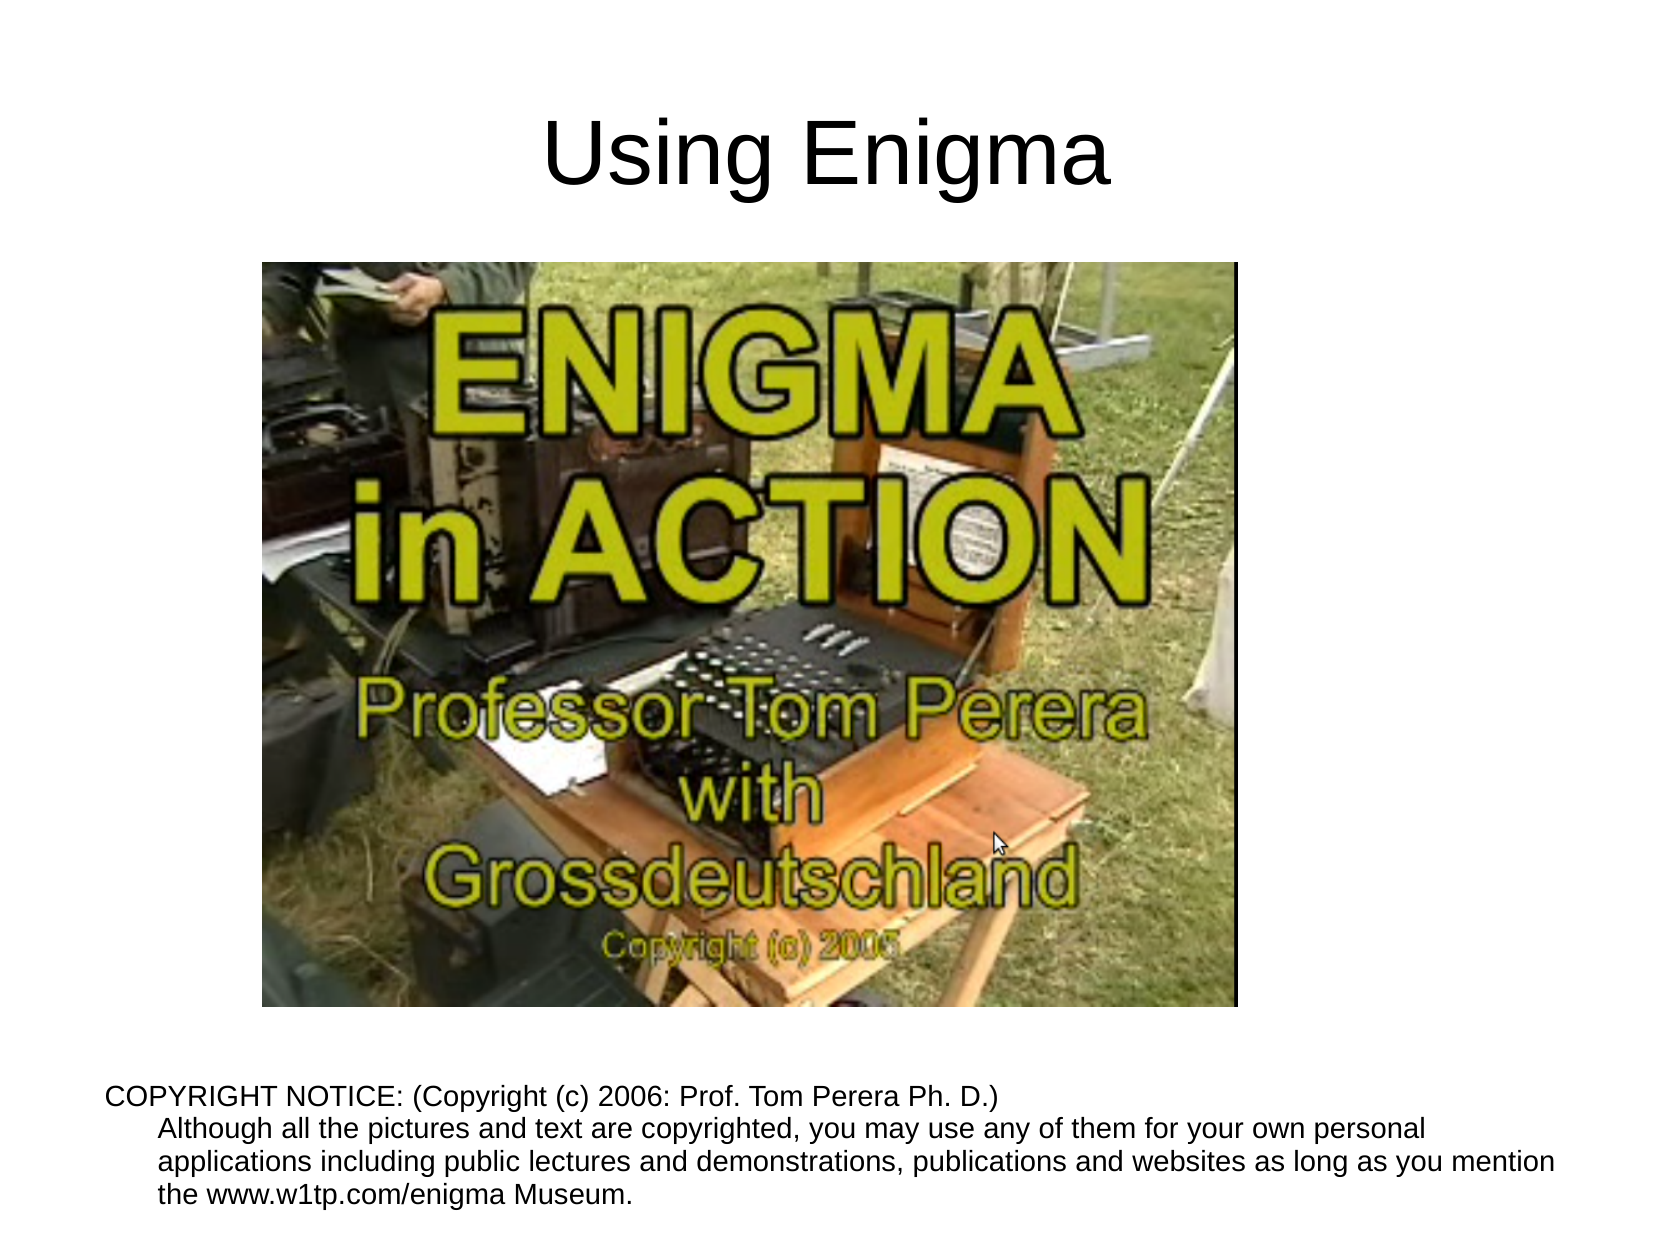

# Using Enigma
Enigma in Action
Enigma in Action
COPYRIGHT NOTICE: (Copyright (c) 2006: Prof. Tom Perera Ph. D.)
Although all the pictures and text are copyrighted, you may use any of them for your own personal applications including public lectures and demonstrations, publications and websites as long as you mention the www.w1tp.com/enigma Museum.